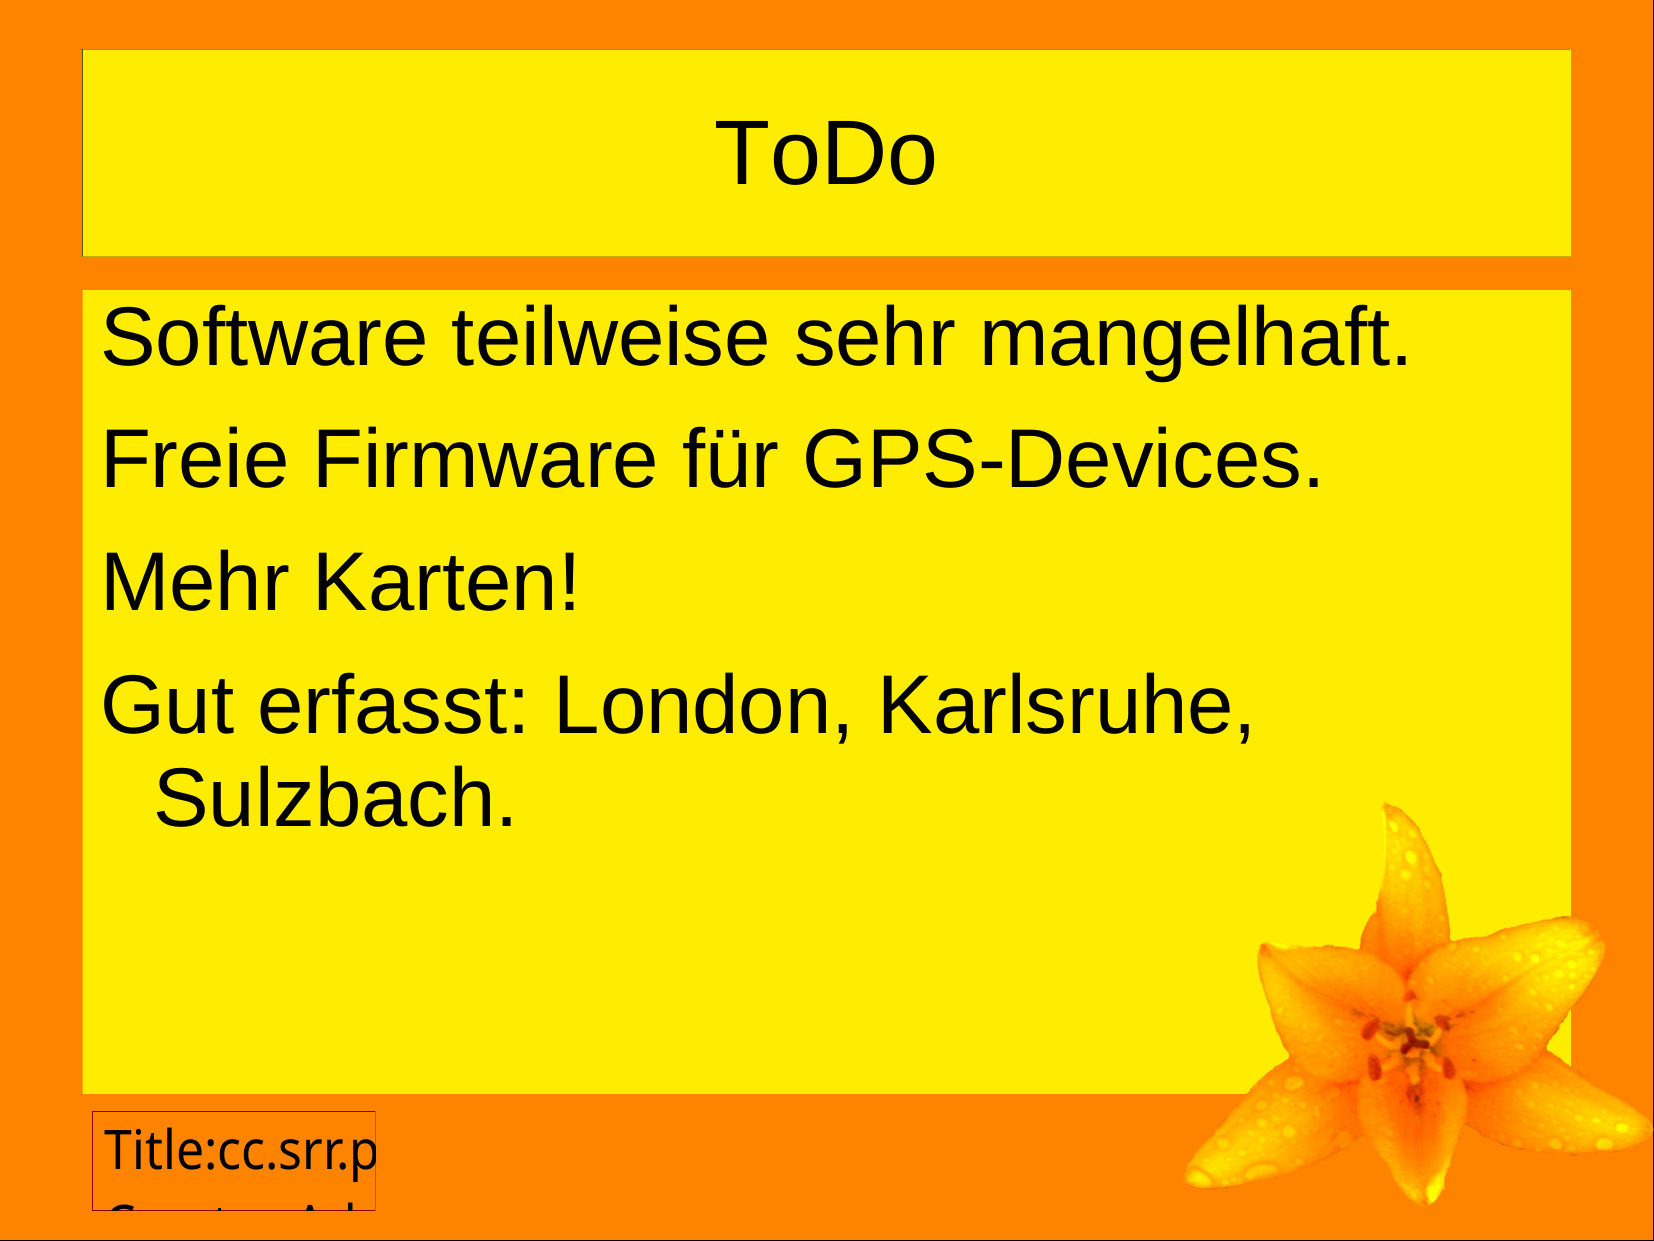

# ToDo
Software teilweise sehr mangelhaft.
Freie Firmware für GPS-Devices.
Mehr Karten!
Gut erfasst: London, Karlsruhe, Sulzbach.